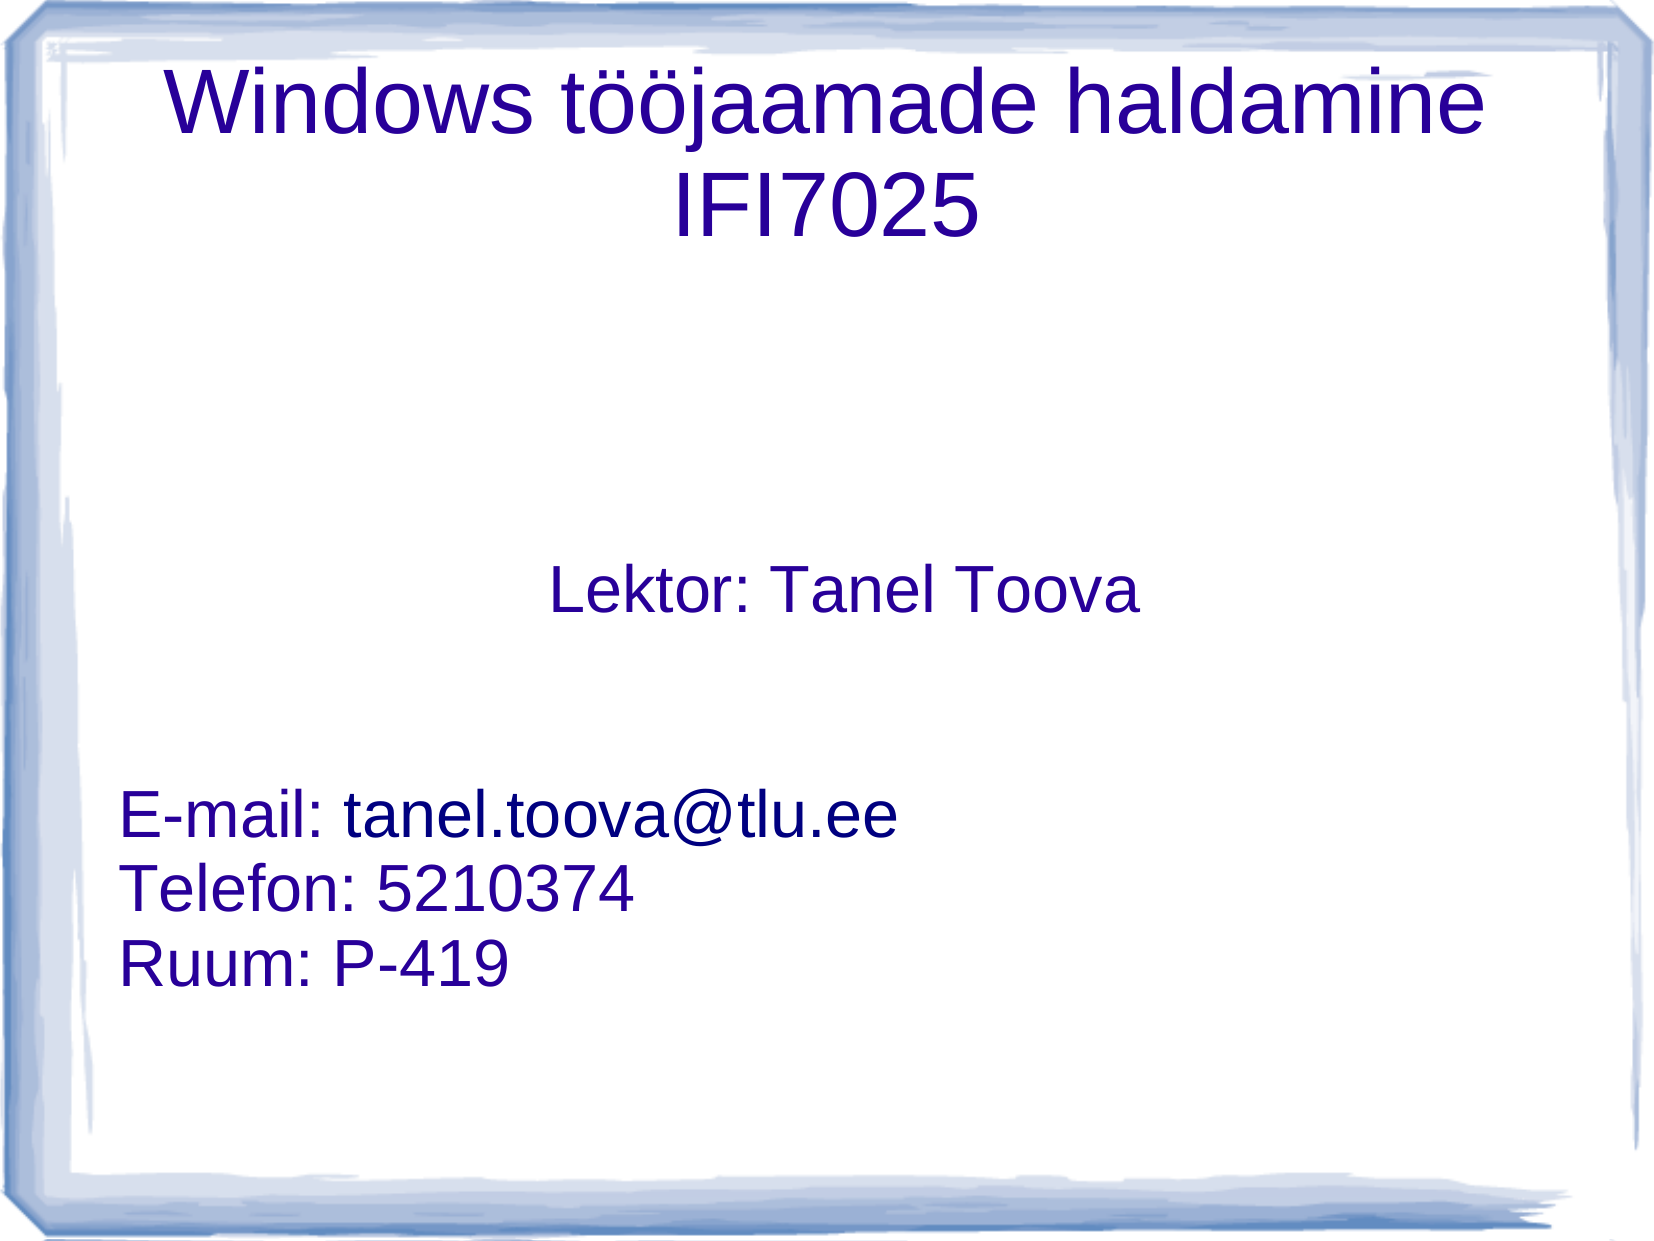

# Windows tööjaamade haldamine IFI7025
Lektor: Tanel Toova
E-mail: tanel.toova@tlu.ee
Telefon: 5210374
Ruum: P-419